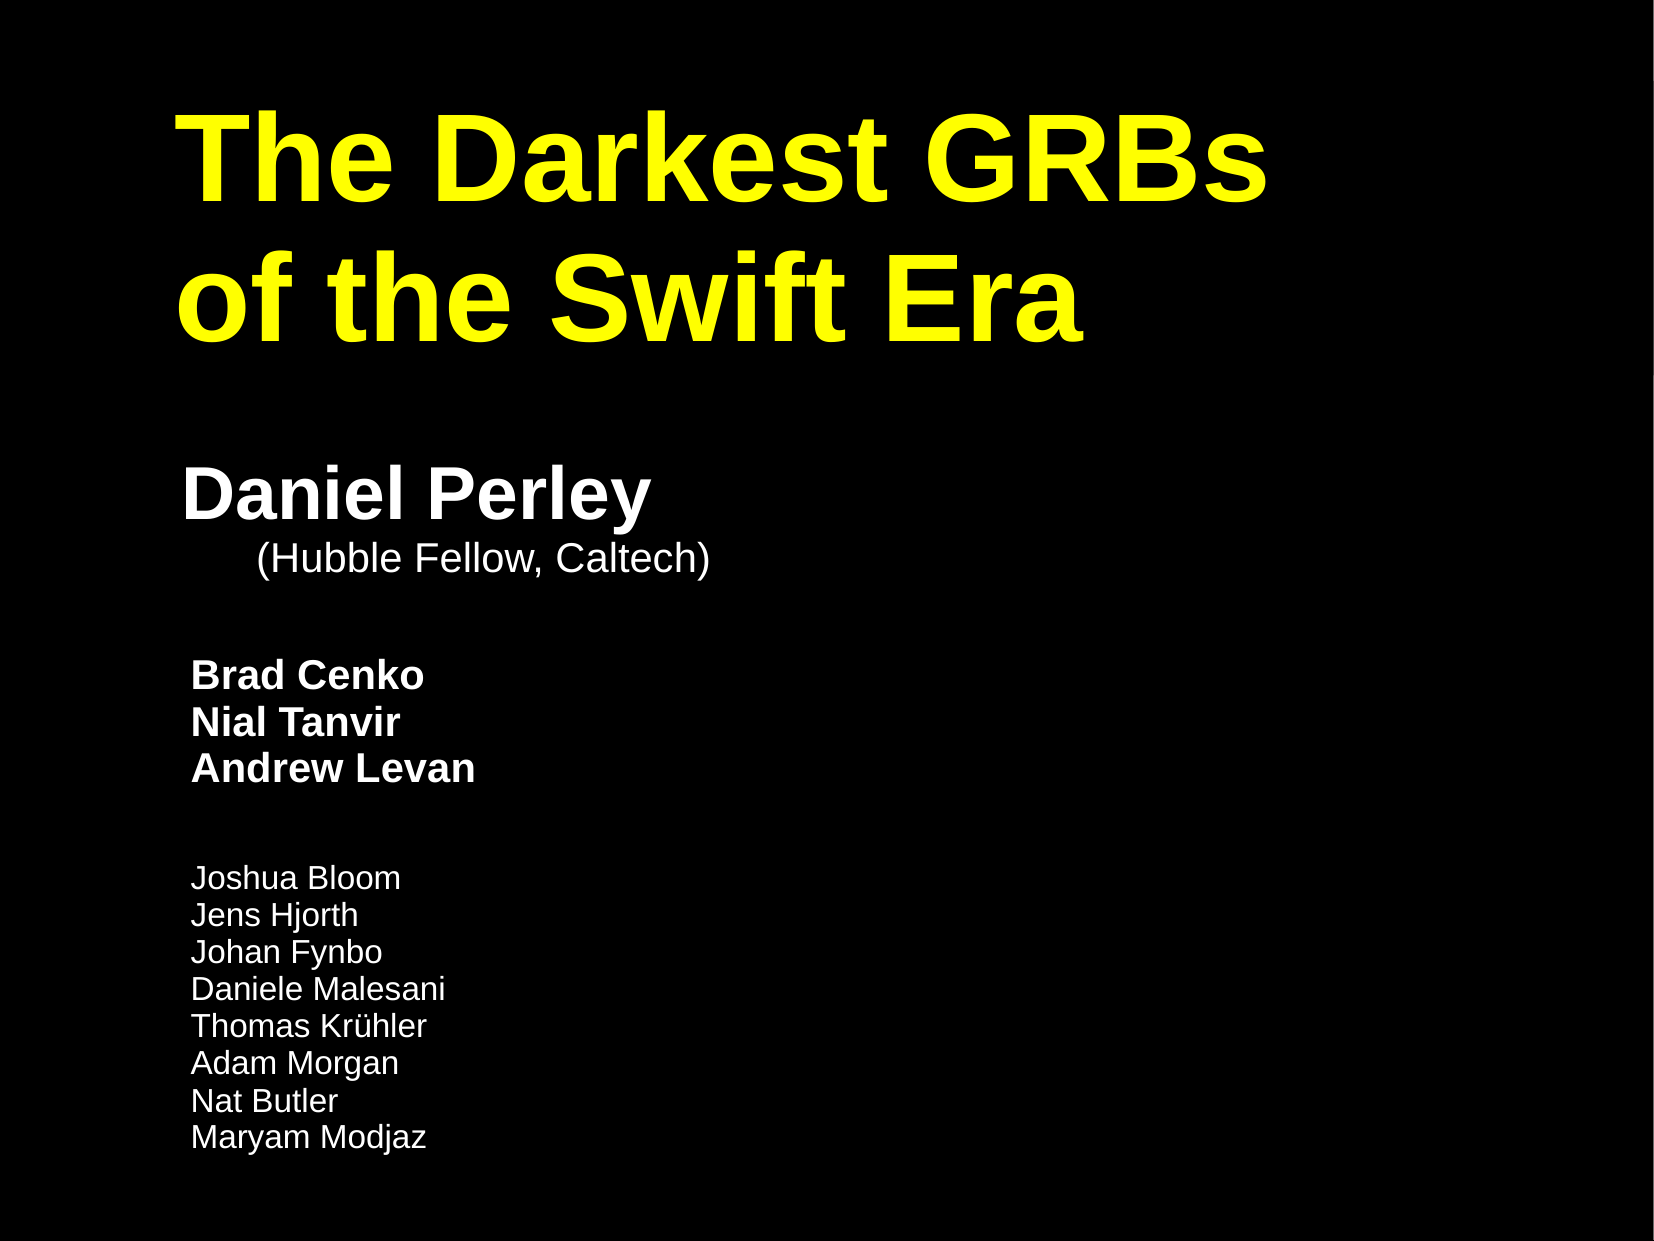

The Darkest GRBs
of the Swift Era
Daniel Perley
	(Hubble Fellow, Caltech)
Brad Cenko
Nial Tanvir
Andrew Levan
Joshua Bloom
Jens Hjorth
Johan Fynbo
Daniele Malesani
Thomas Krühler
Adam Morgan
Nat Butler
Maryam Modjaz
1